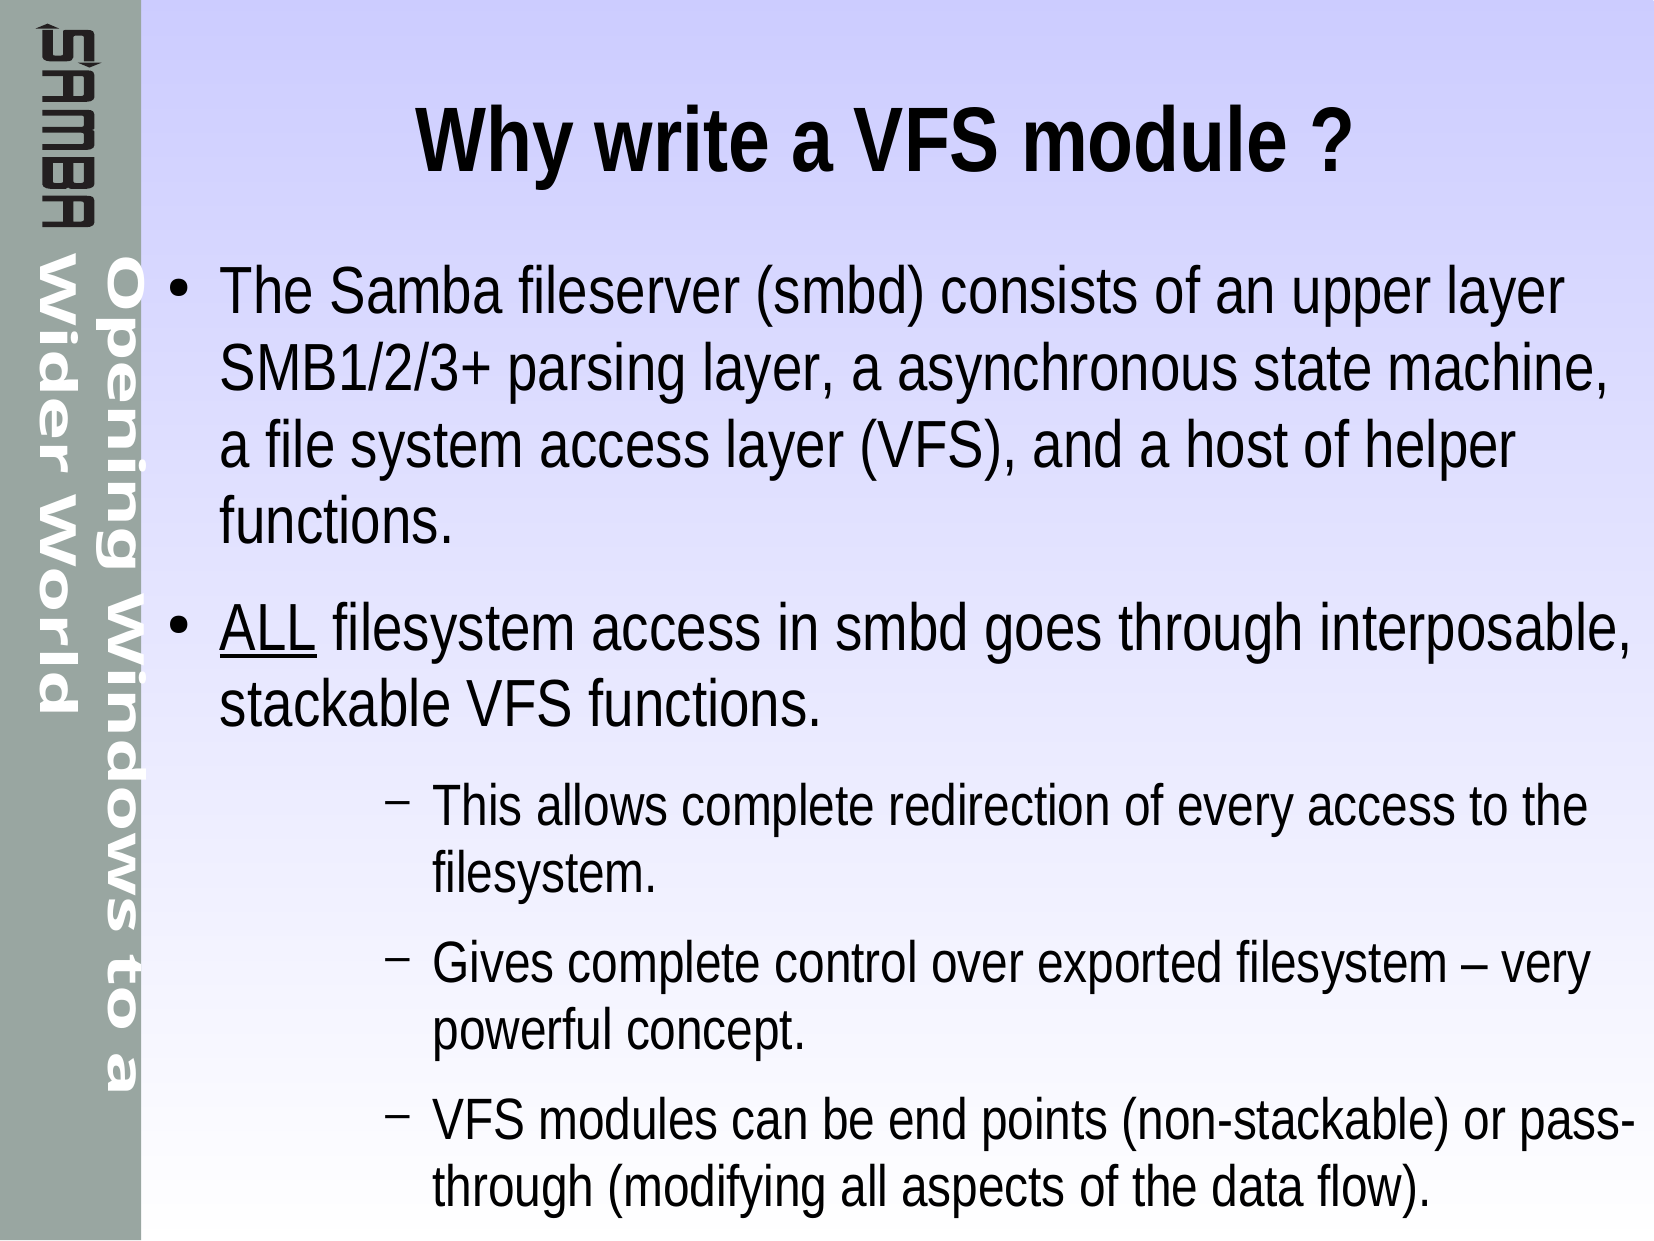

# Why write a VFS module ?
The Samba fileserver (smbd) consists of an upper layer SMB1/2/3+ parsing layer, a asynchronous state machine, a file system access layer (VFS), and a host of helper functions.
ALL filesystem access in smbd goes through interposable, stackable VFS functions.
This allows complete redirection of every access to the filesystem.
Gives complete control over exported filesystem – very powerful concept.
VFS modules can be end points (non-stackable) or pass-through (modifying all aspects of the data flow).